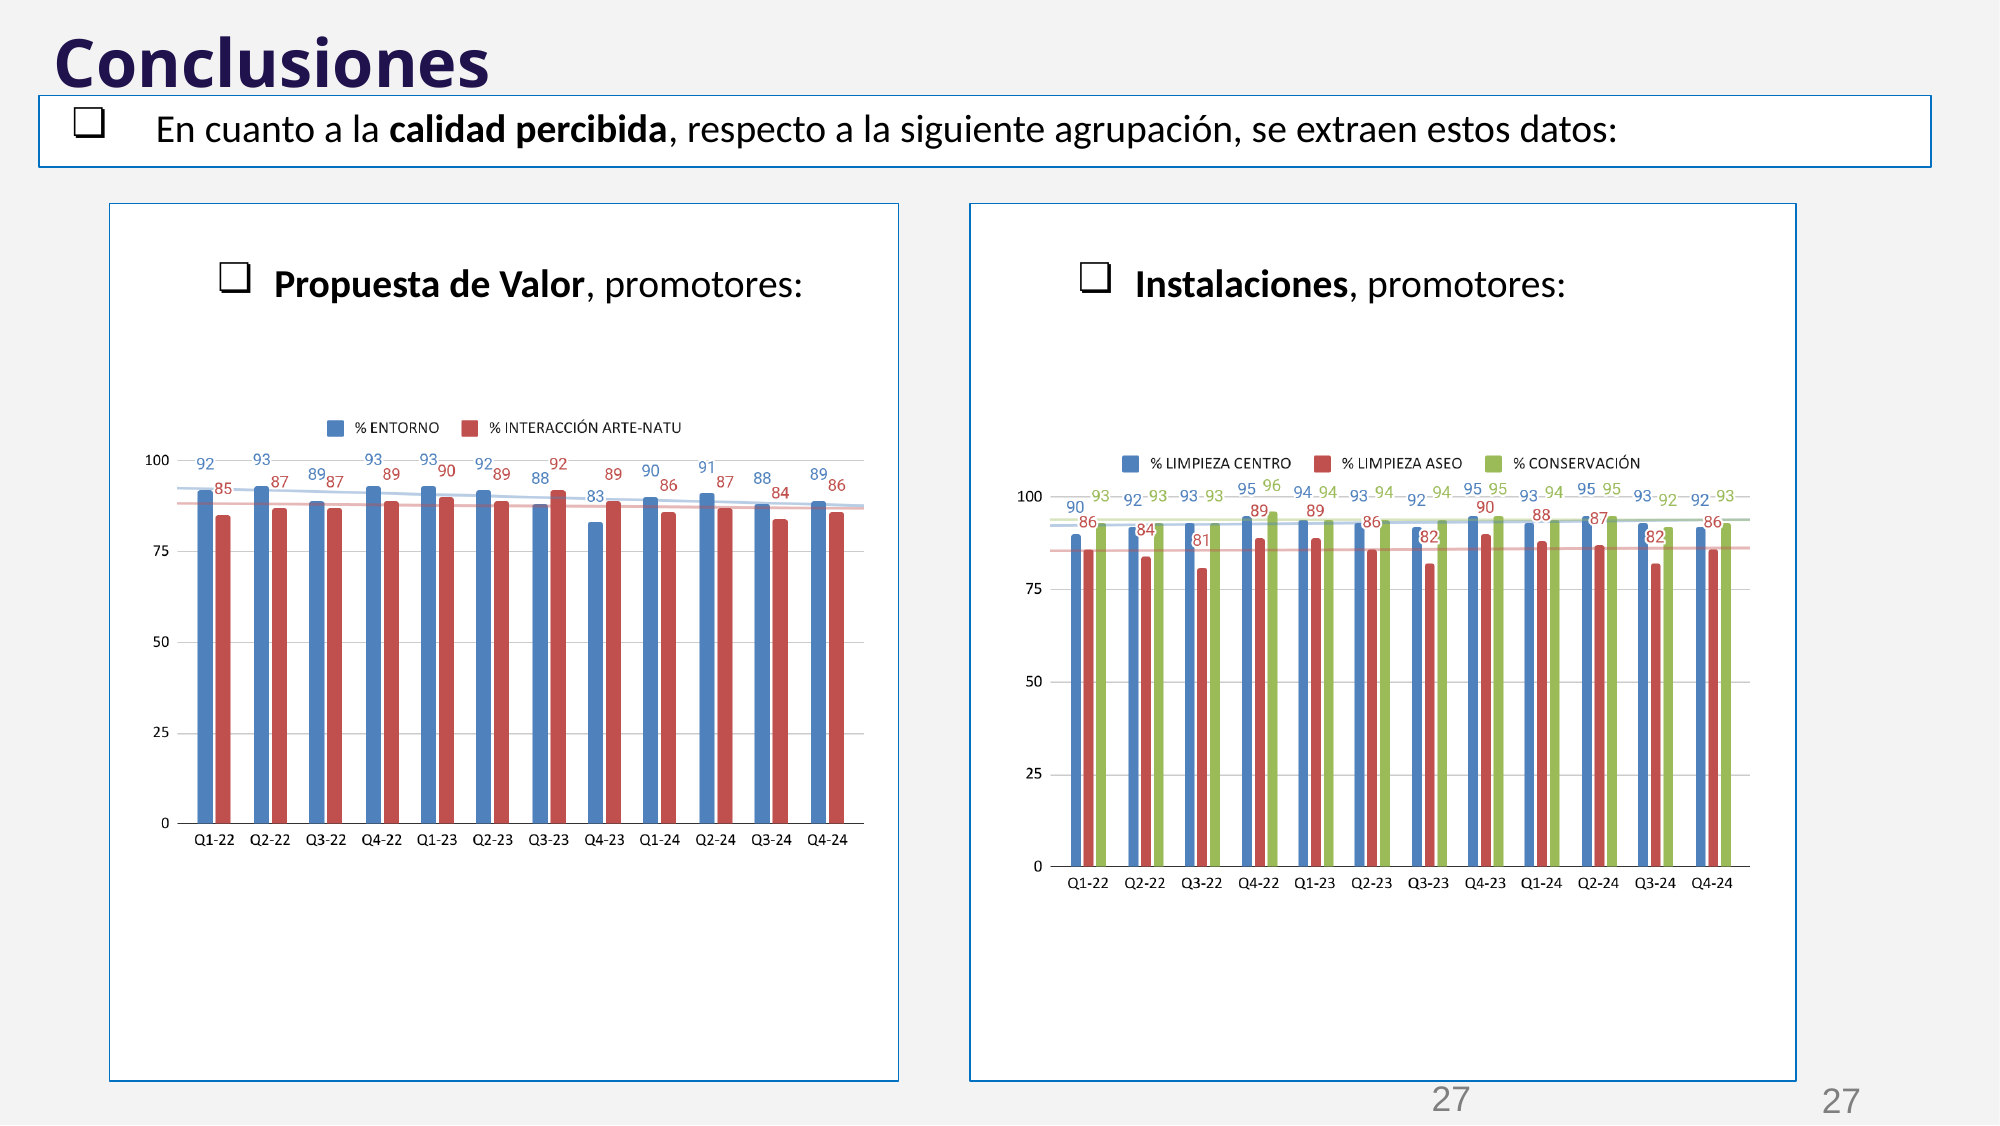

Conclusiones
 En cuanto a la calidad percibida, respecto a la siguiente agrupación, se extraen estos datos:
Propuesta de Valor, promotores:
Instalaciones, promotores: